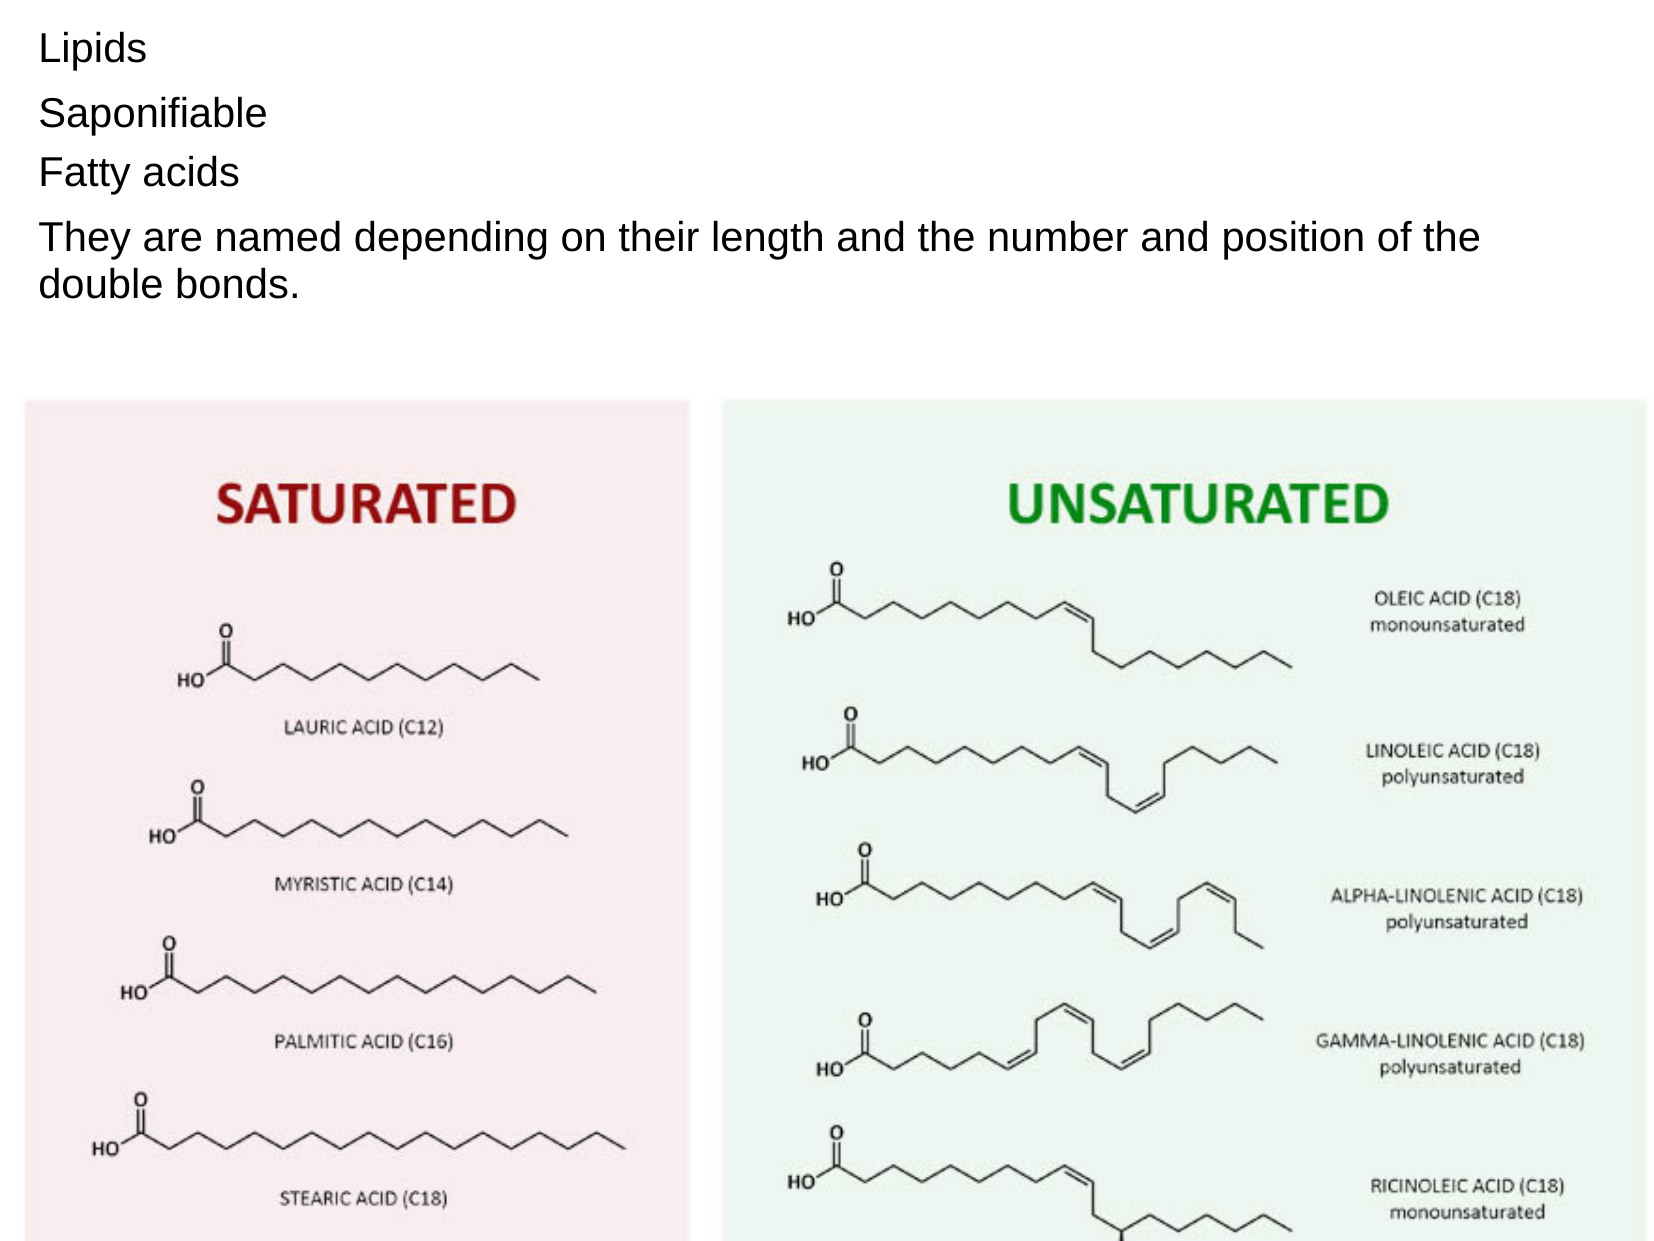

Lipids
Saponifiable
Fatty acids
They are named depending on their length and the number and position of the double bonds.